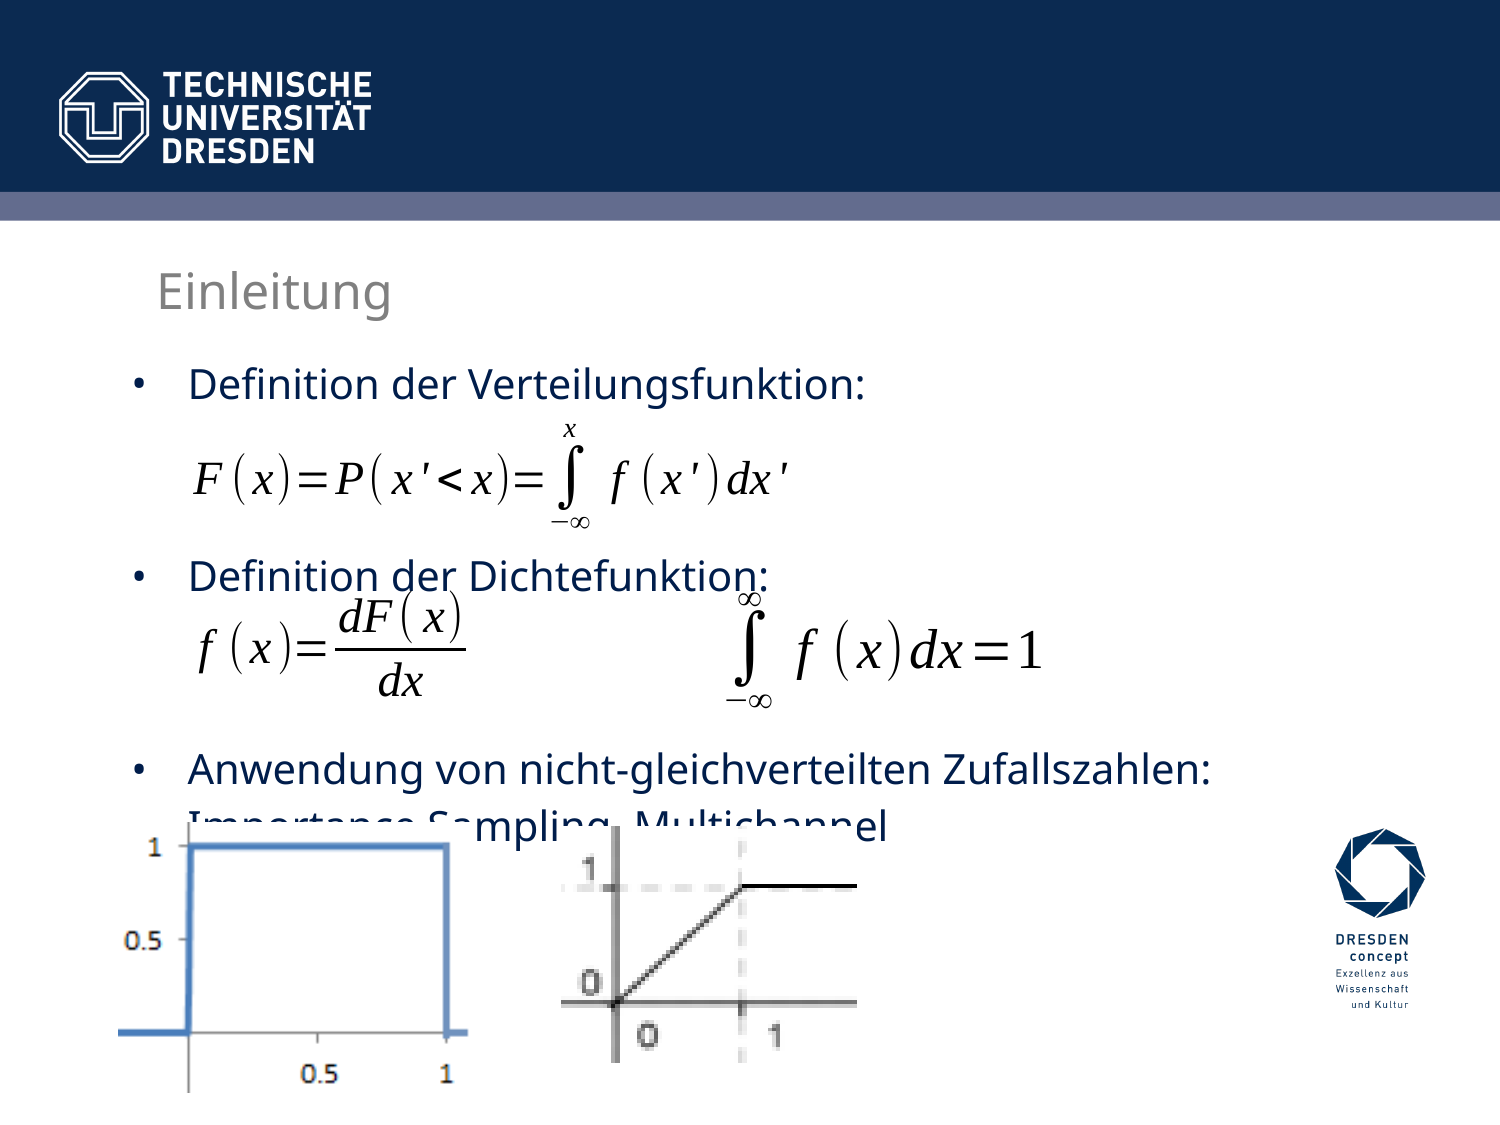

# Einleitung
Definition der Verteilungsfunktion:
Definition der Dichtefunktion:
Anwendung von nicht-gleichverteilten Zufallszahlen: Importance Sampling, Multichannel